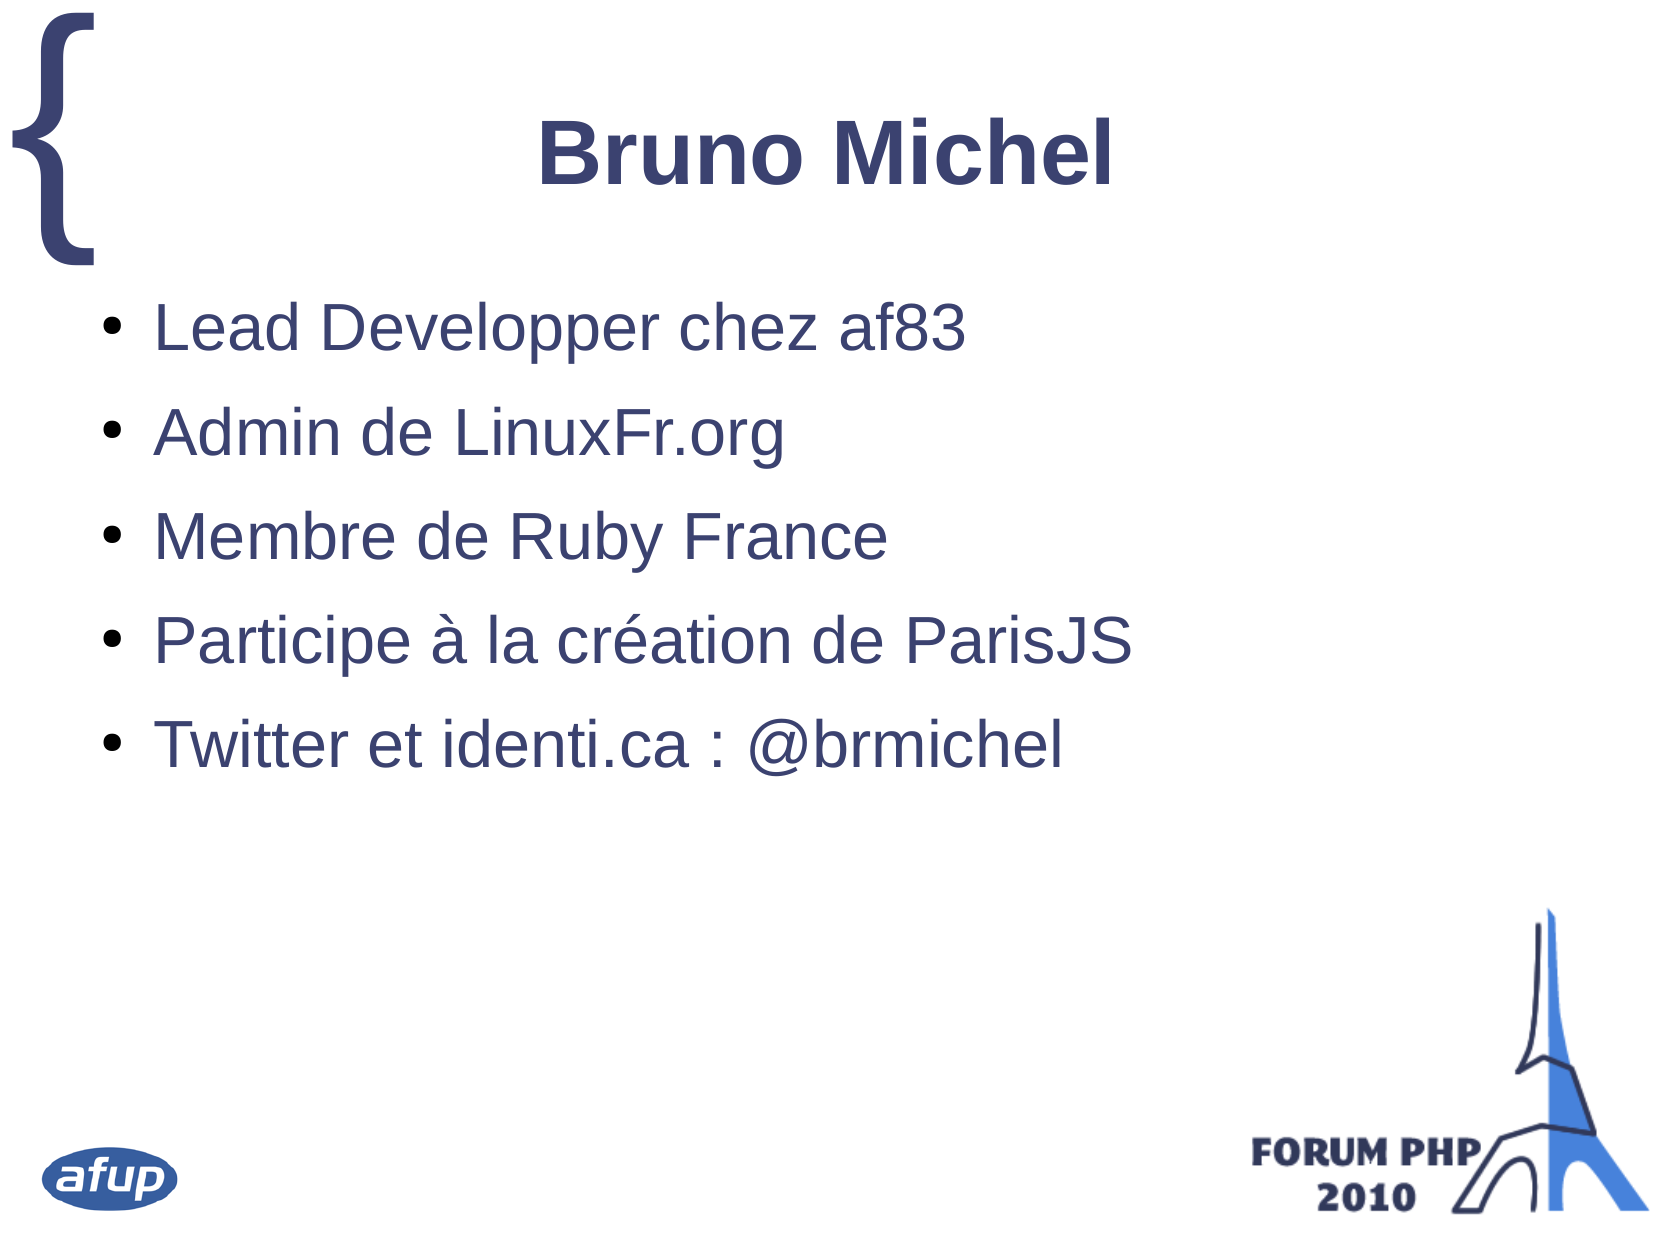

# Bruno Michel
Lead Developper chez af83
Admin de LinuxFr.org
Membre de Ruby France
Participe à la création de ParisJS
Twitter et identi.ca : @brmichel